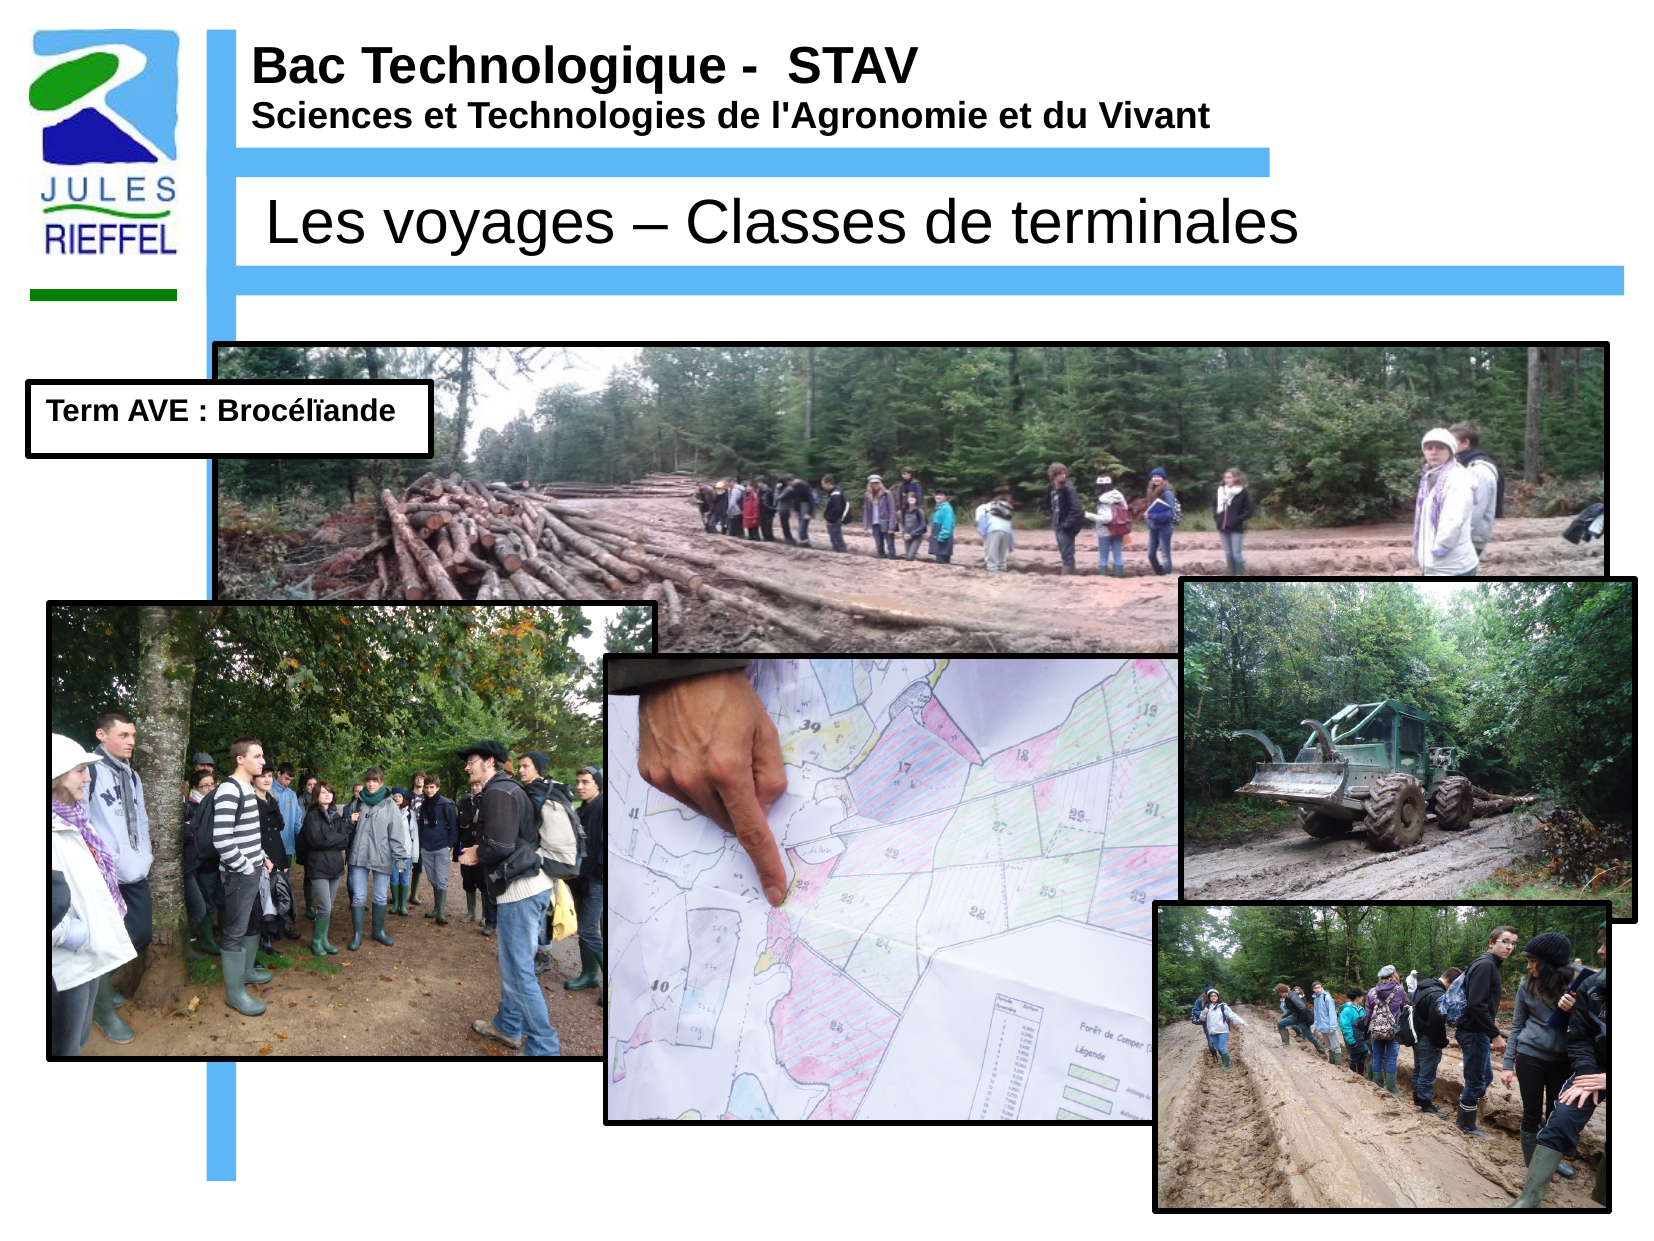

# Les voyages – Classes de terminales
Term AVE : Brocélïande